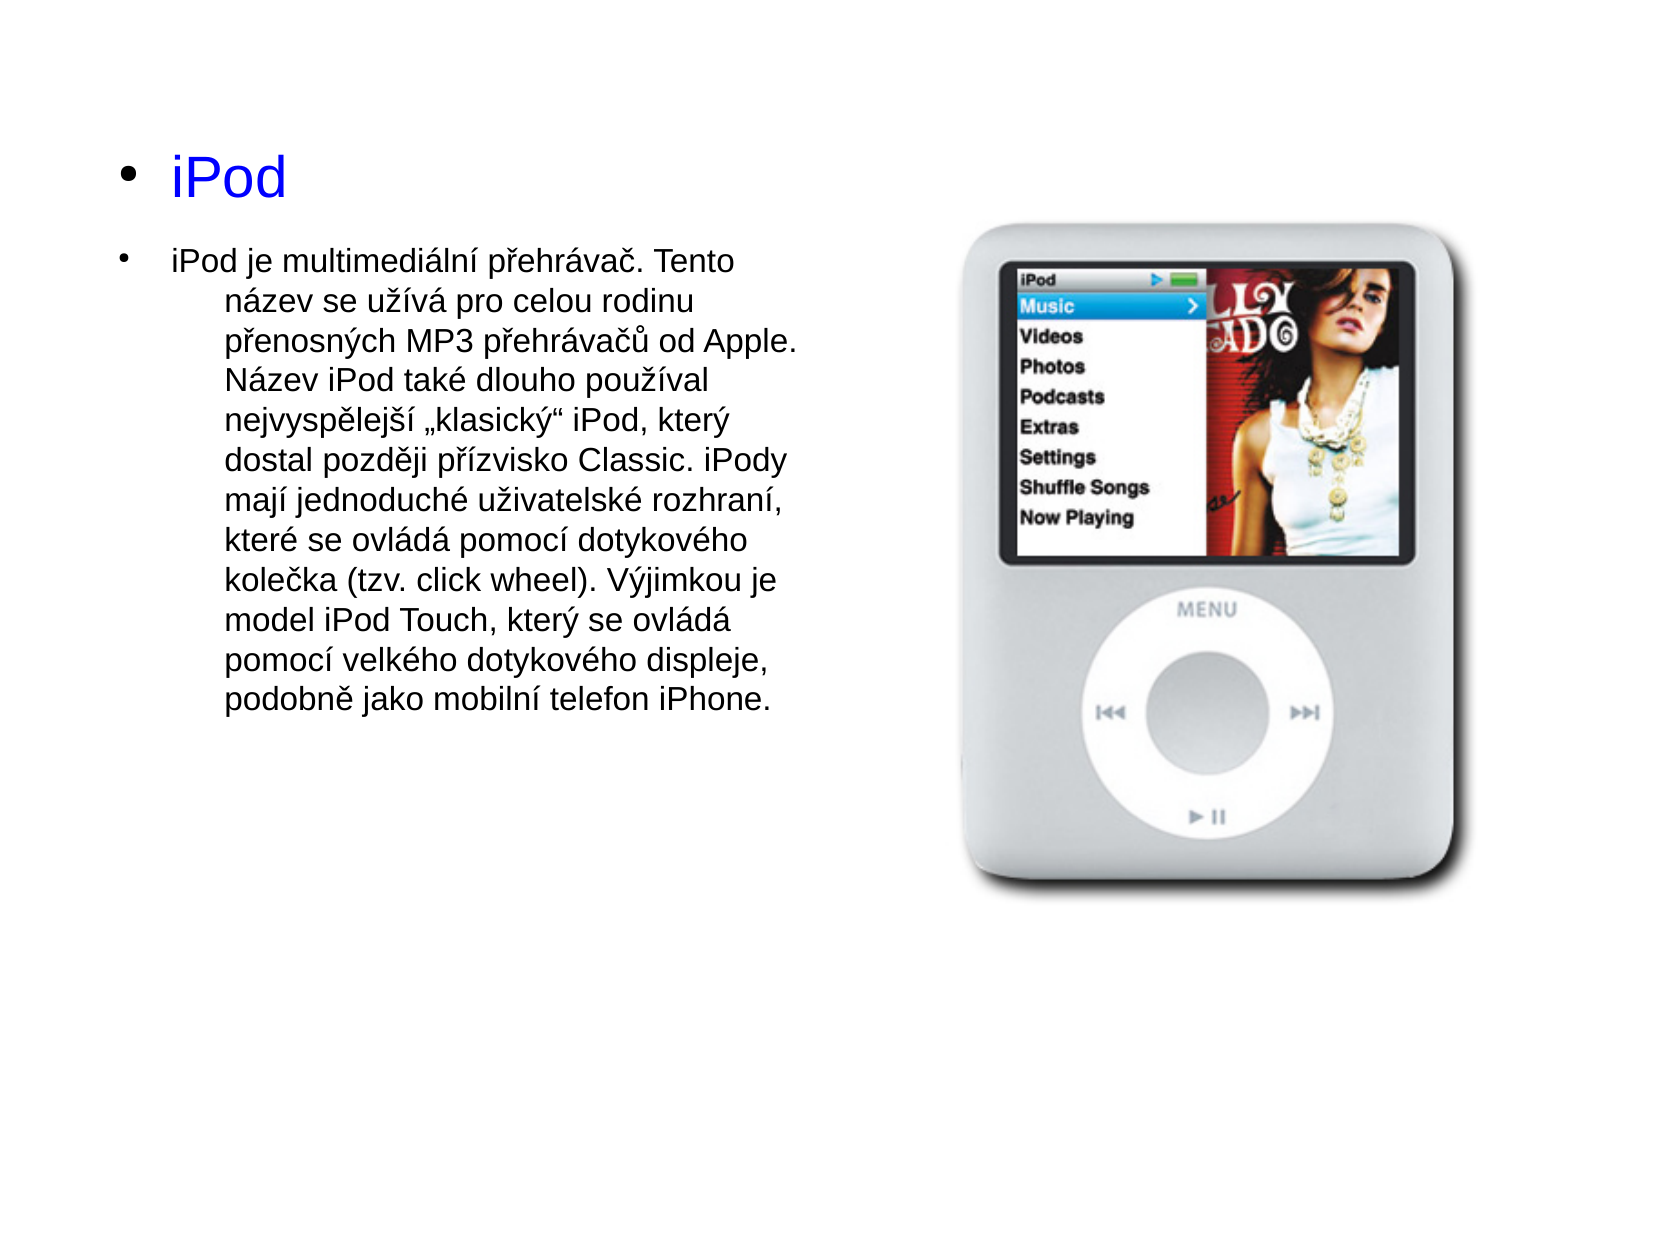

# iPod
iPod je multimediální přehrávač. Tento název se užívá pro celou rodinu přenosných MP3 přehrávačů od Apple. Název iPod také dlouho používal nejvyspělejší „klasický“ iPod, který dostal později přízvisko Classic. iPody mají jednoduché uživatelské rozhraní, které se ovládá pomocí dotykového kolečka (tzv. click wheel). Výjimkou je model iPod Touch, který se ovládá pomocí velkého dotykového displeje, podobně jako mobilní telefon iPhone.